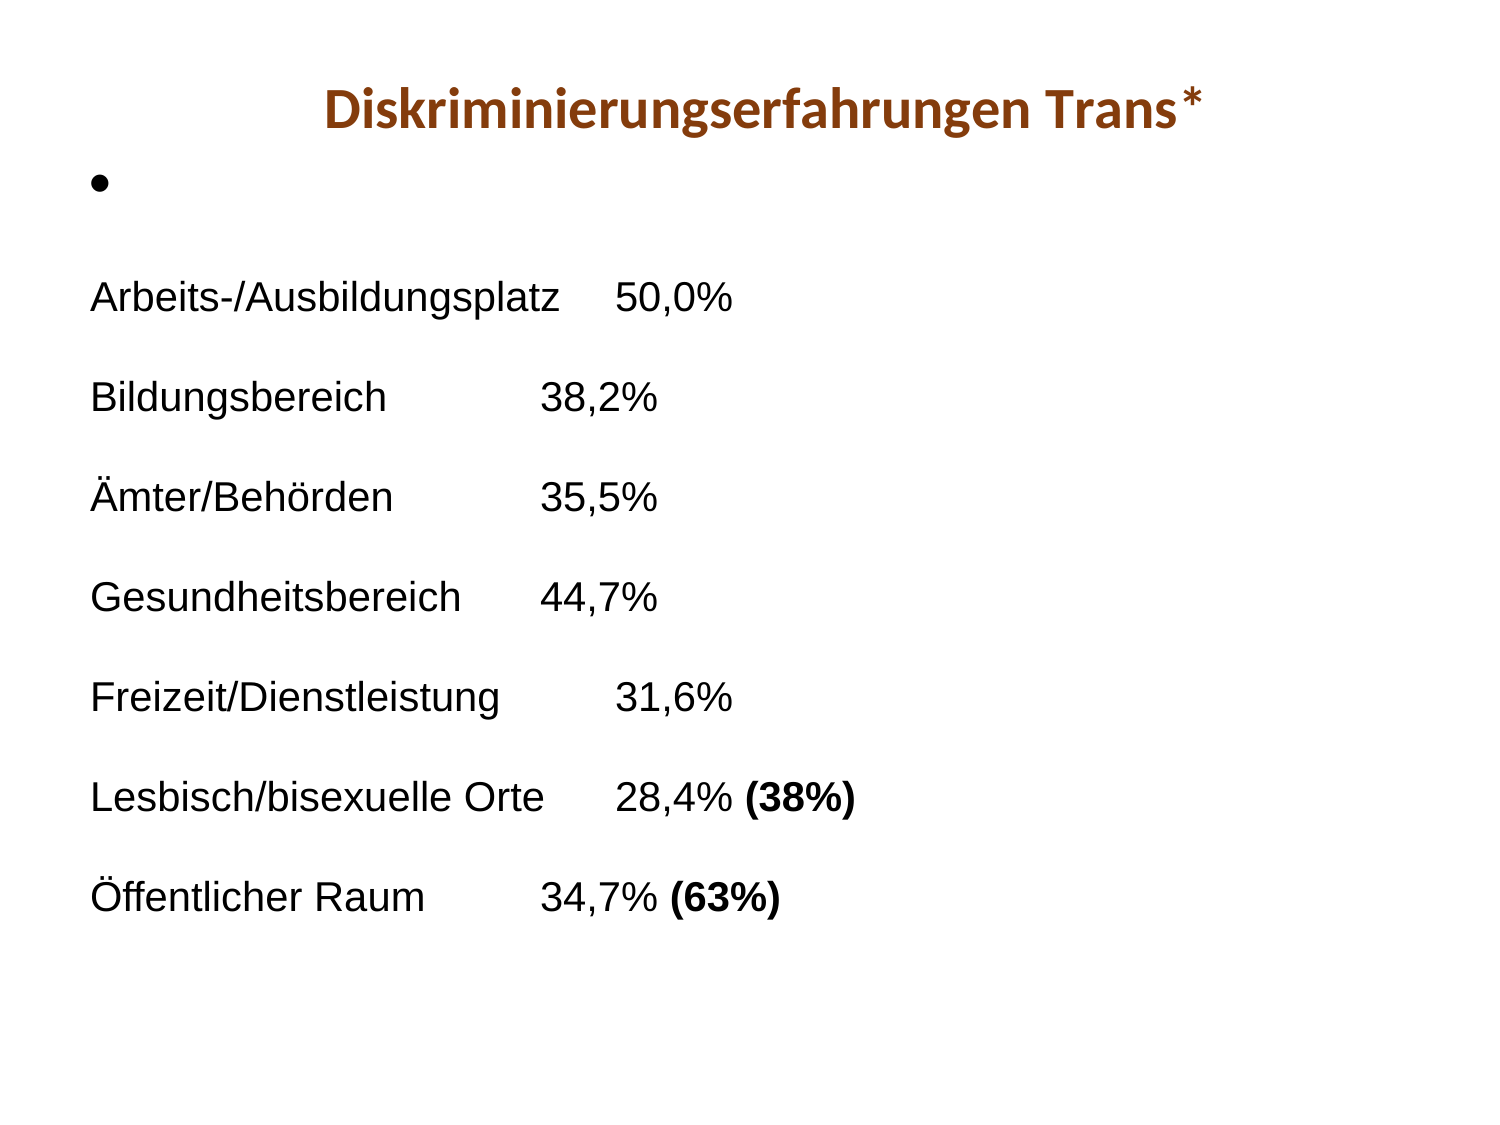

Diskriminierungserfahrungen Trans*
Arbeits-/Ausbildungsplatz	50,0%
Bildungsbereich		 	38,2%
Ämter/Behörden		35,5%
Gesundheitsbereich		44,7%
Freizeit/Dienstleistung		31,6%
Lesbisch/bisexuelle Orte	28,4% (38%)
Öffentlicher Raum		34,7% (63%)